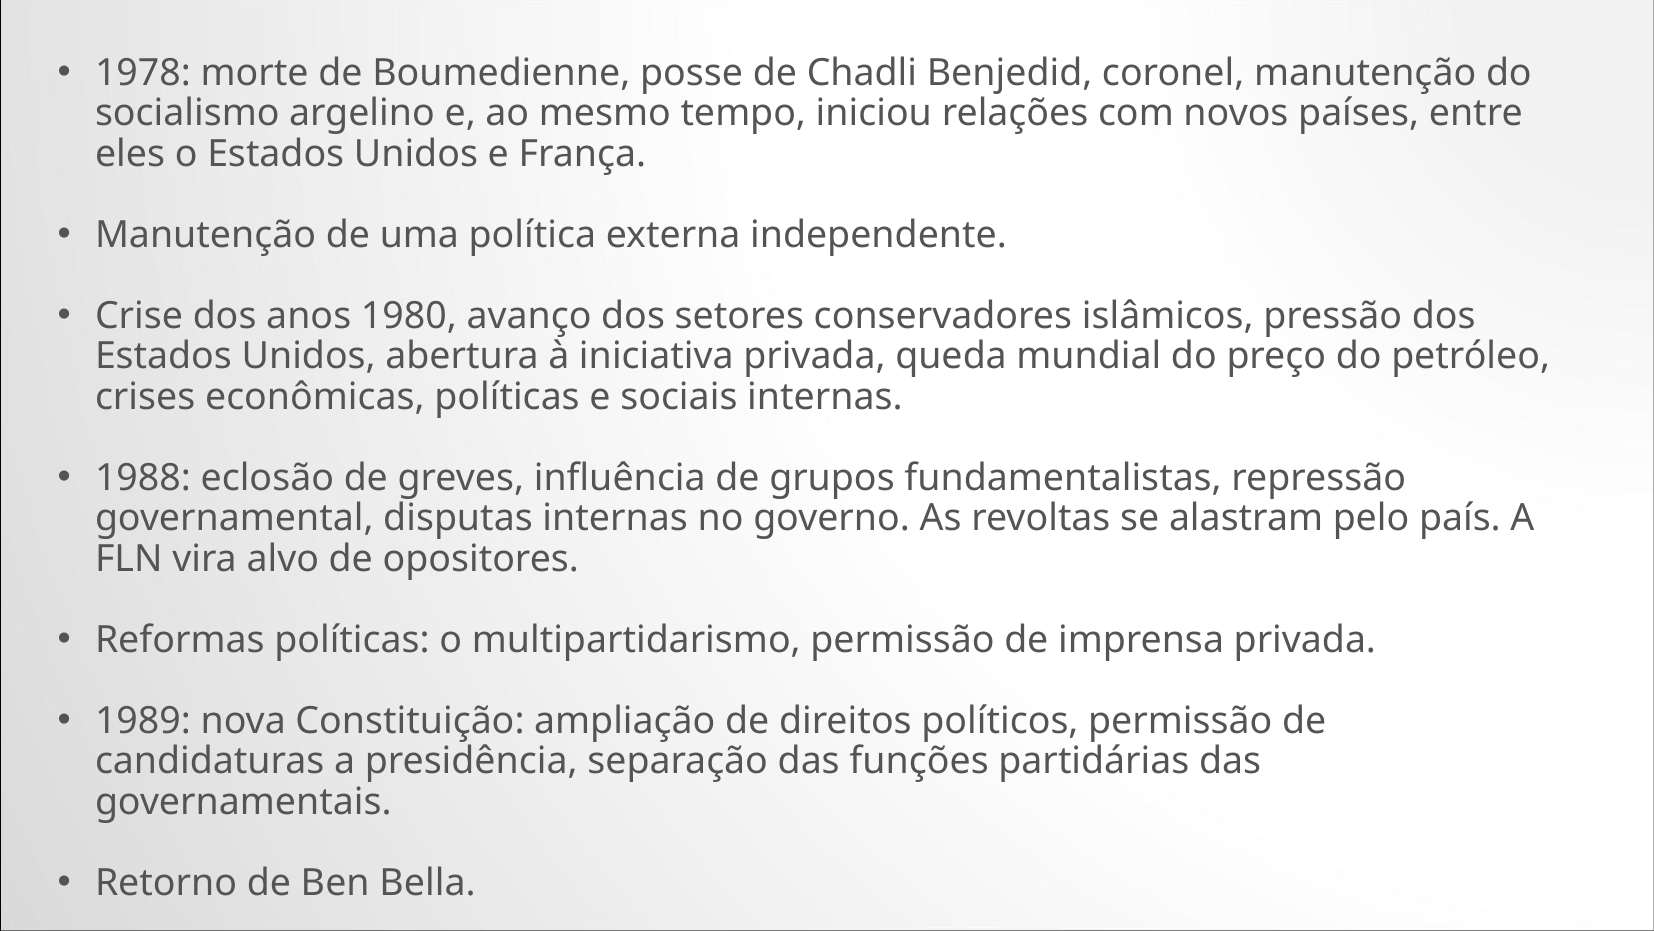

1978: morte de Boumedienne, posse de Chadli Benjedid, coronel, manutenção do socialismo argelino e, ao mesmo tempo, iniciou relações com novos países, entre eles o Estados Unidos e França.
Manutenção de uma política externa independente.
Crise dos anos 1980, avanço dos setores conservadores islâmicos, pressão dos Estados Unidos, abertura à iniciativa privada, queda mundial do preço do petróleo, crises econômicas, políticas e sociais internas.
1988: eclosão de greves, influência de grupos fundamentalistas, repressão governamental, disputas internas no governo. As revoltas se alastram pelo país. A FLN vira alvo de opositores.
Reformas políticas: o multipartidarismo, permissão de imprensa privada.
1989: nova Constituição: ampliação de direitos políticos, permissão de candidaturas a presidência, separação das funções partidárias das governamentais.
Retorno de Ben Bella.